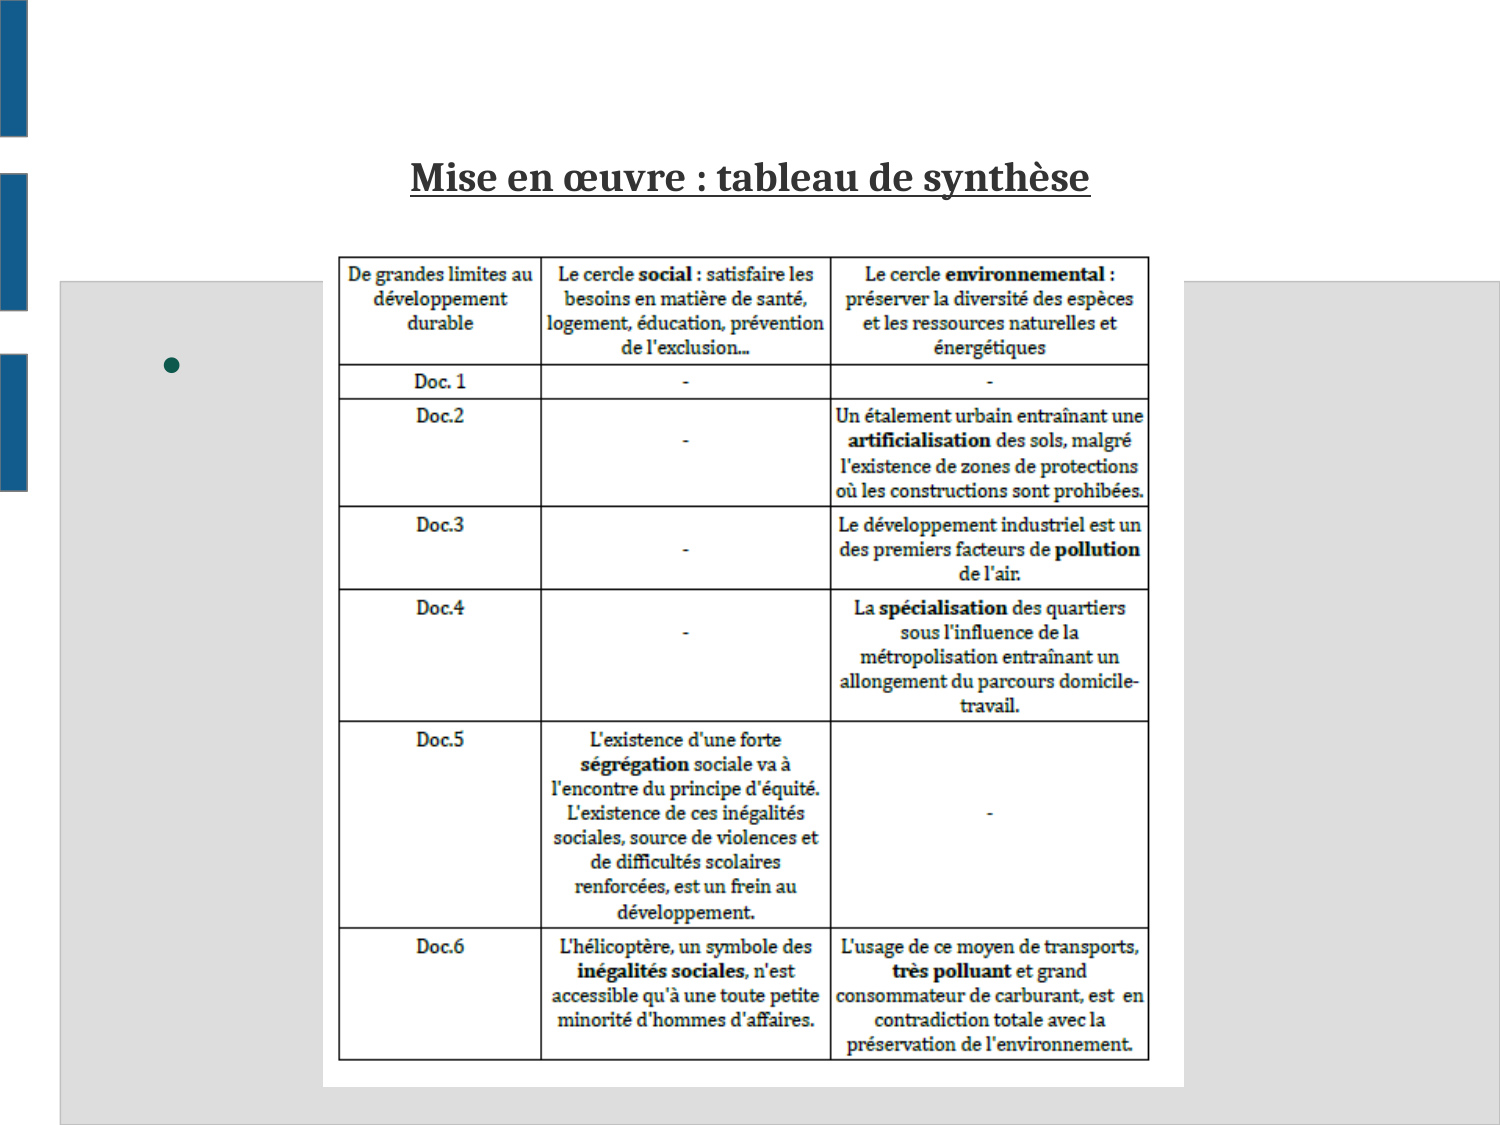

# Mise en œuvre : tableau de synthèse